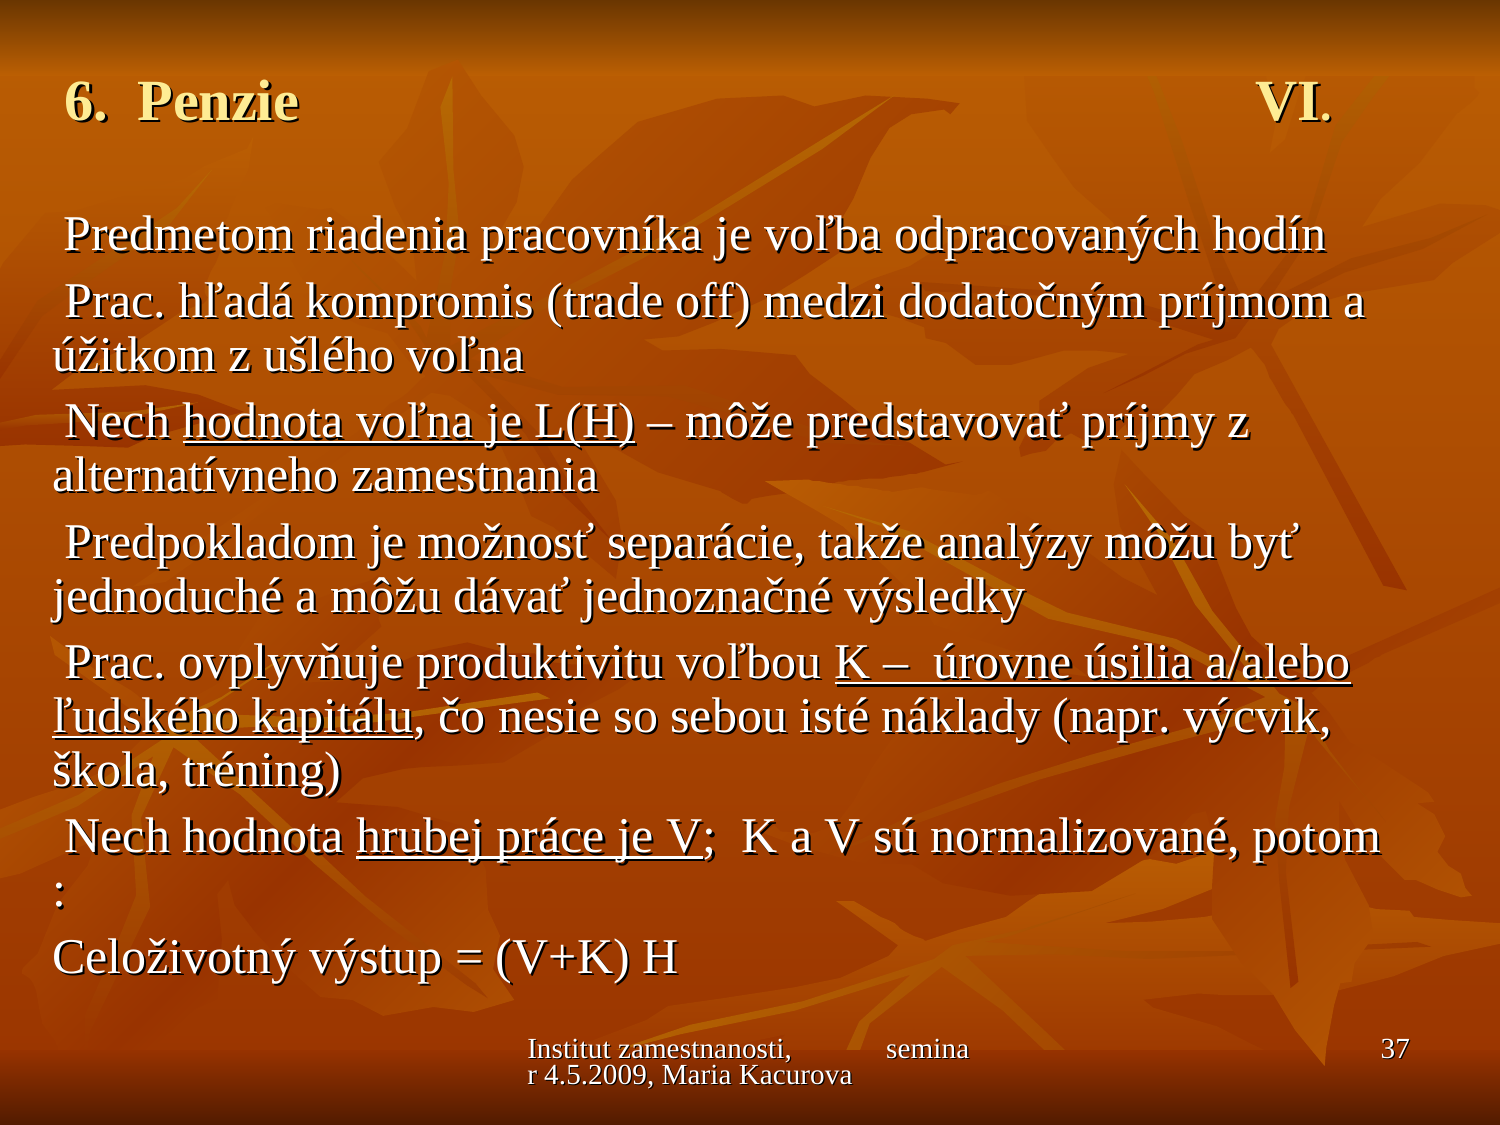

# 6. Penzie VI.
 Predmetom riadenia pracovníka je voľba odpracovaných hodín
 Prac. hľadá kompromis (trade off) medzi dodatočným príjmom a úžitkom z ušlého voľna
 Nech hodnota voľna je L(H) – môže predstavovať príjmy z alternatívneho zamestnania
 Predpokladom je možnosť separácie, takže analýzy môžu byť jednoduché a môžu dávať jednoznačné výsledky
 Prac. ovplyvňuje produktivitu voľbou K – úrovne úsilia a/alebo ľudského kapitálu, čo nesie so sebou isté náklady (napr. výcvik, škola, tréning)
 Nech hodnota hrubej práce je V; K a V sú normalizované, potom :
Celoživotný výstup = (V+K) H
Institut zamestnanosti, seminar 4.5.2009, Maria Kacurova
37